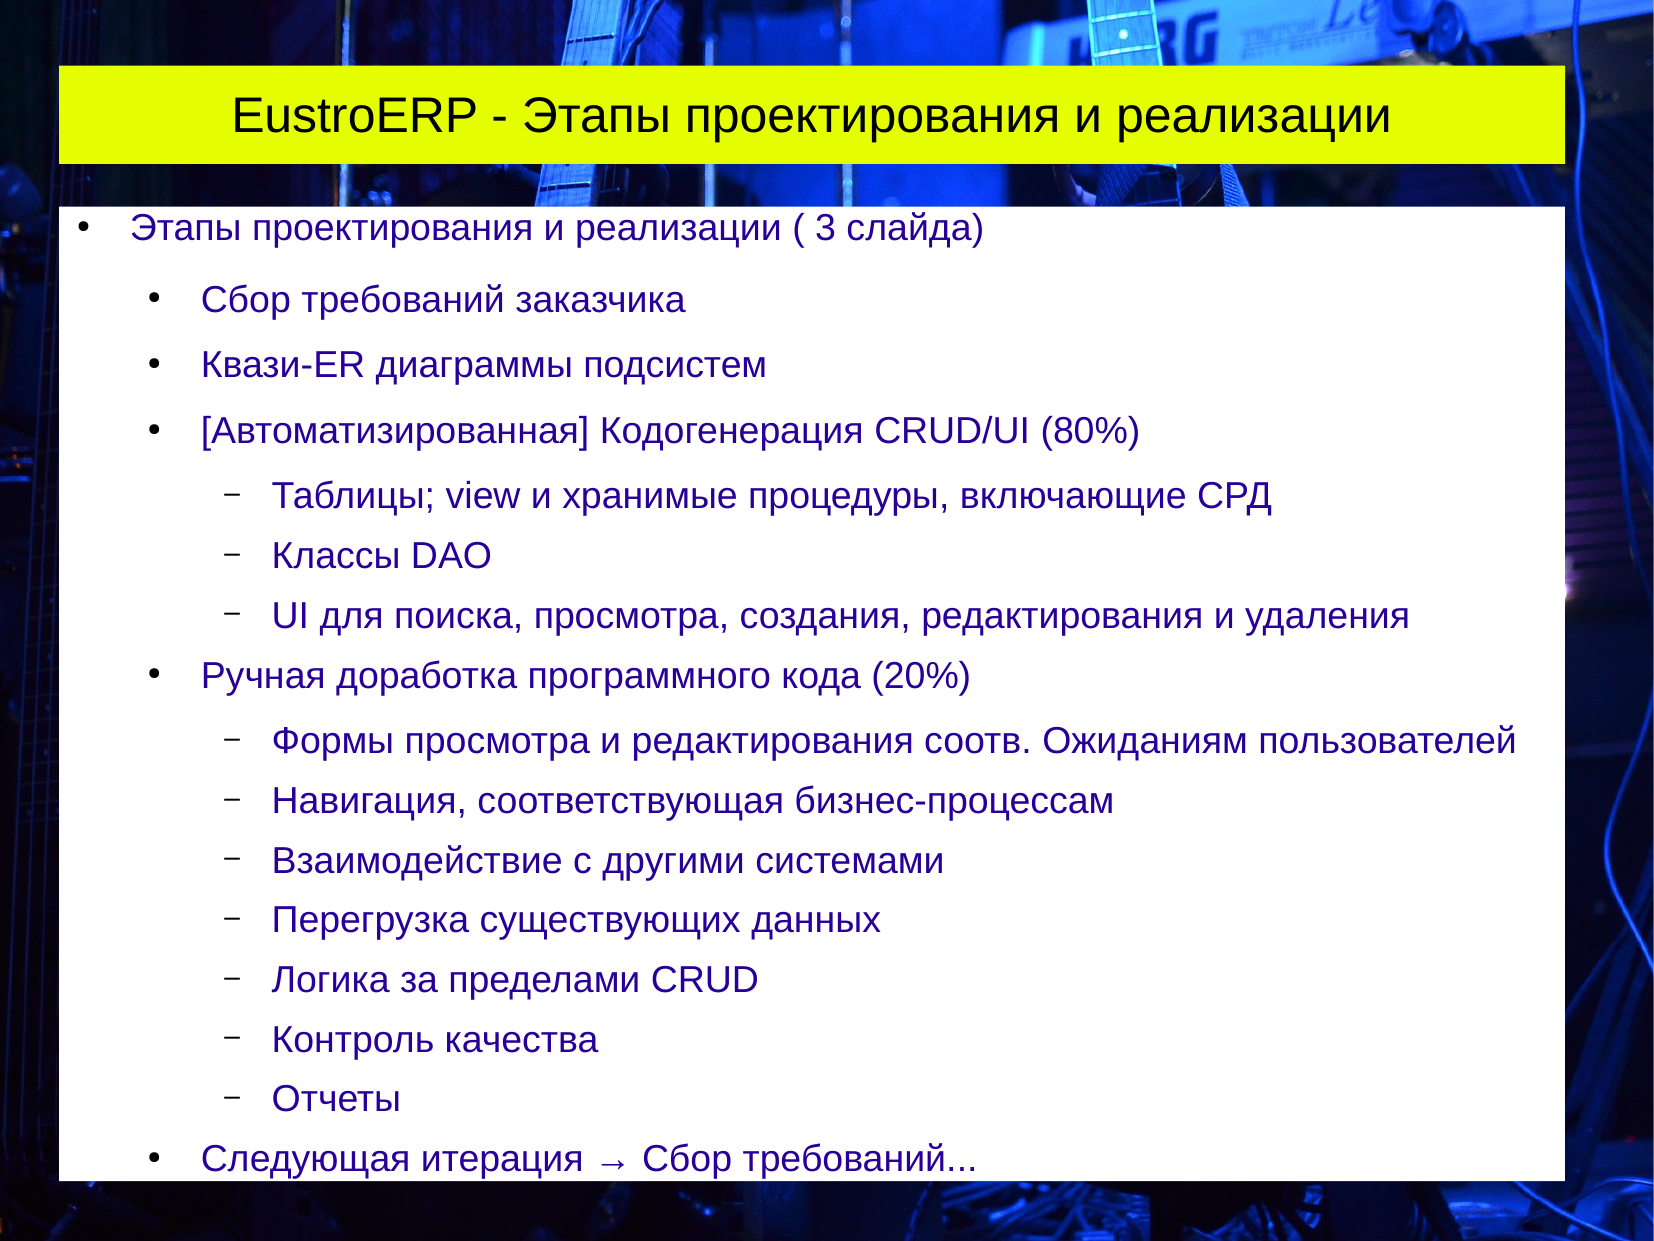

# EustroERP - Этапы проектирования и реализации
Этапы проектирования и реализации ( 3 слайда)
Сбор требований заказчика
Квази-ER диаграммы подсистем
[Автоматизированная] Кодогенерация CRUD/UI (80%)
Таблицы; view и хранимые процедуры, включающие СРД
Классы DAO
UI для поиска, просмотра, создания, редактирования и удаления
Ручная доработка программного кода (20%)
Формы просмотра и редактирования соотв. Ожиданиям пользователей
Навигация, соответствующая бизнес-процессам
Взаимодействие с другими системами
Перегрузка существующих данных
Логика за пределами CRUD
Контроль качества
Отчеты
Следующая итерация → Сбор требований...